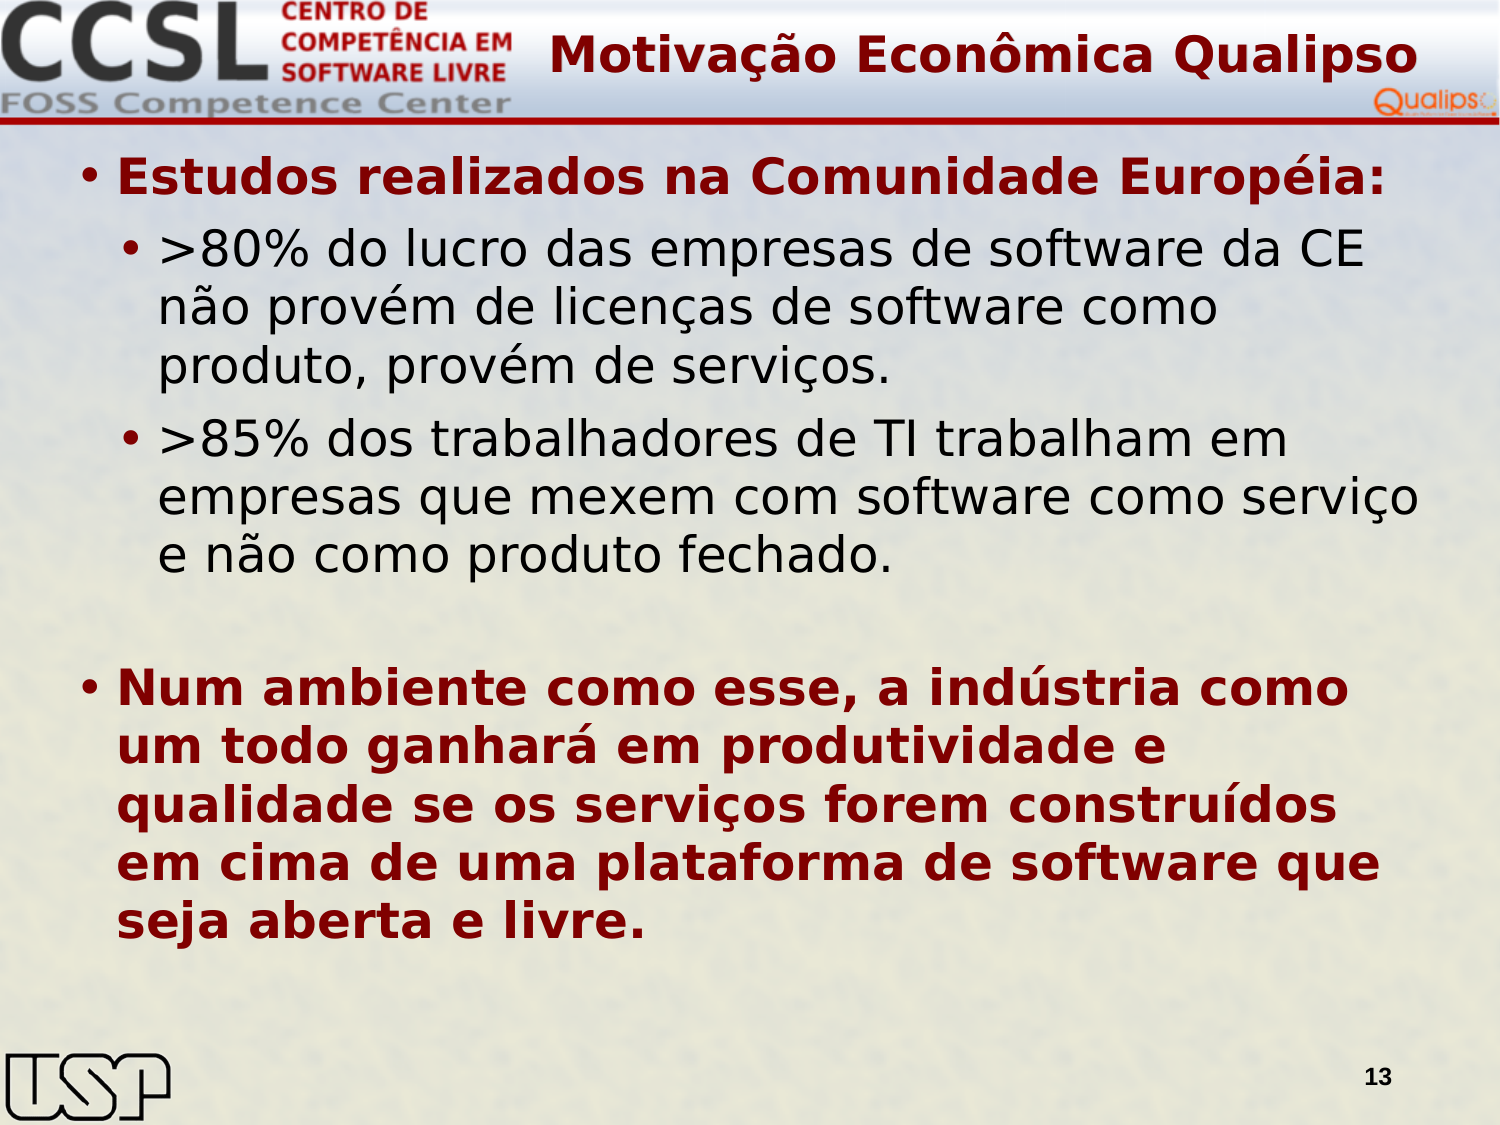

# Motivação Econômica Qualipso
Estudos realizados na Comunidade Européia:
>80% do lucro das empresas de software da CE não provém de licenças de software como produto, provém de serviços.
>85% dos trabalhadores de TI trabalham em empresas que mexem com software como serviço e não como produto fechado.
Num ambiente como esse, a indústria como um todo ganhará em produtividade e qualidade se os serviços forem construídos em cima de uma plataforma de software que seja aberta e livre.